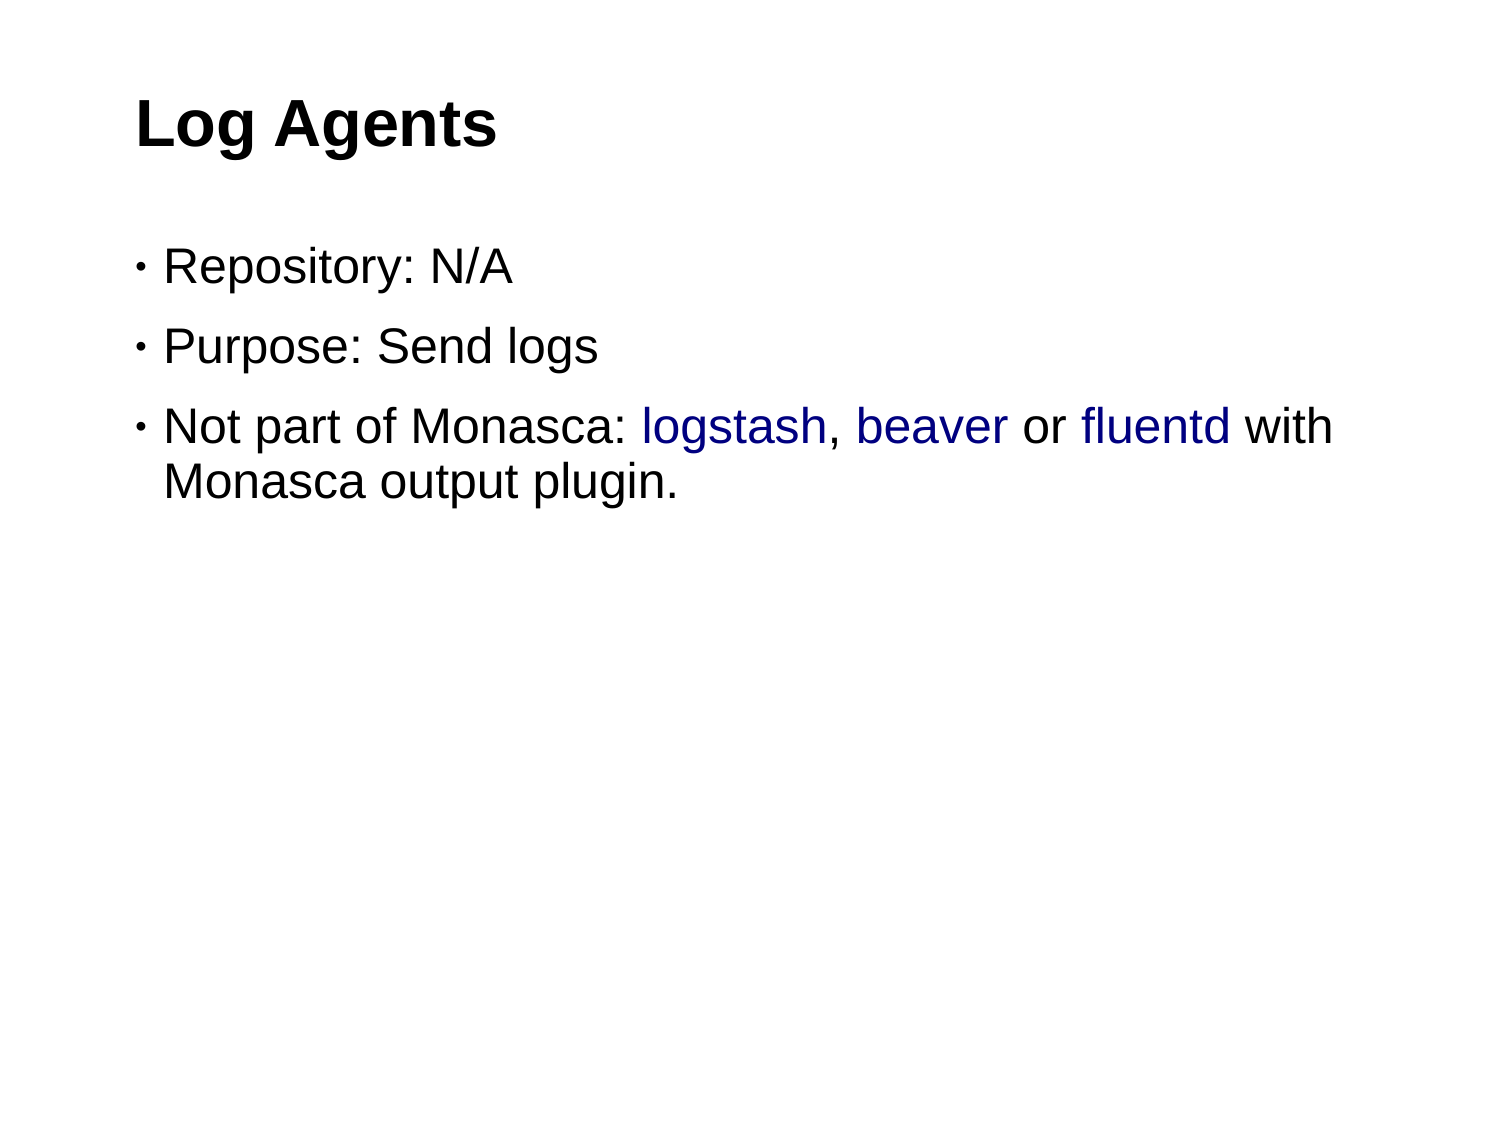

# Log Agents
Repository: N/A
Purpose: Send logs
Not part of Monasca: logstash, beaver or fluentd with Monasca output plugin.